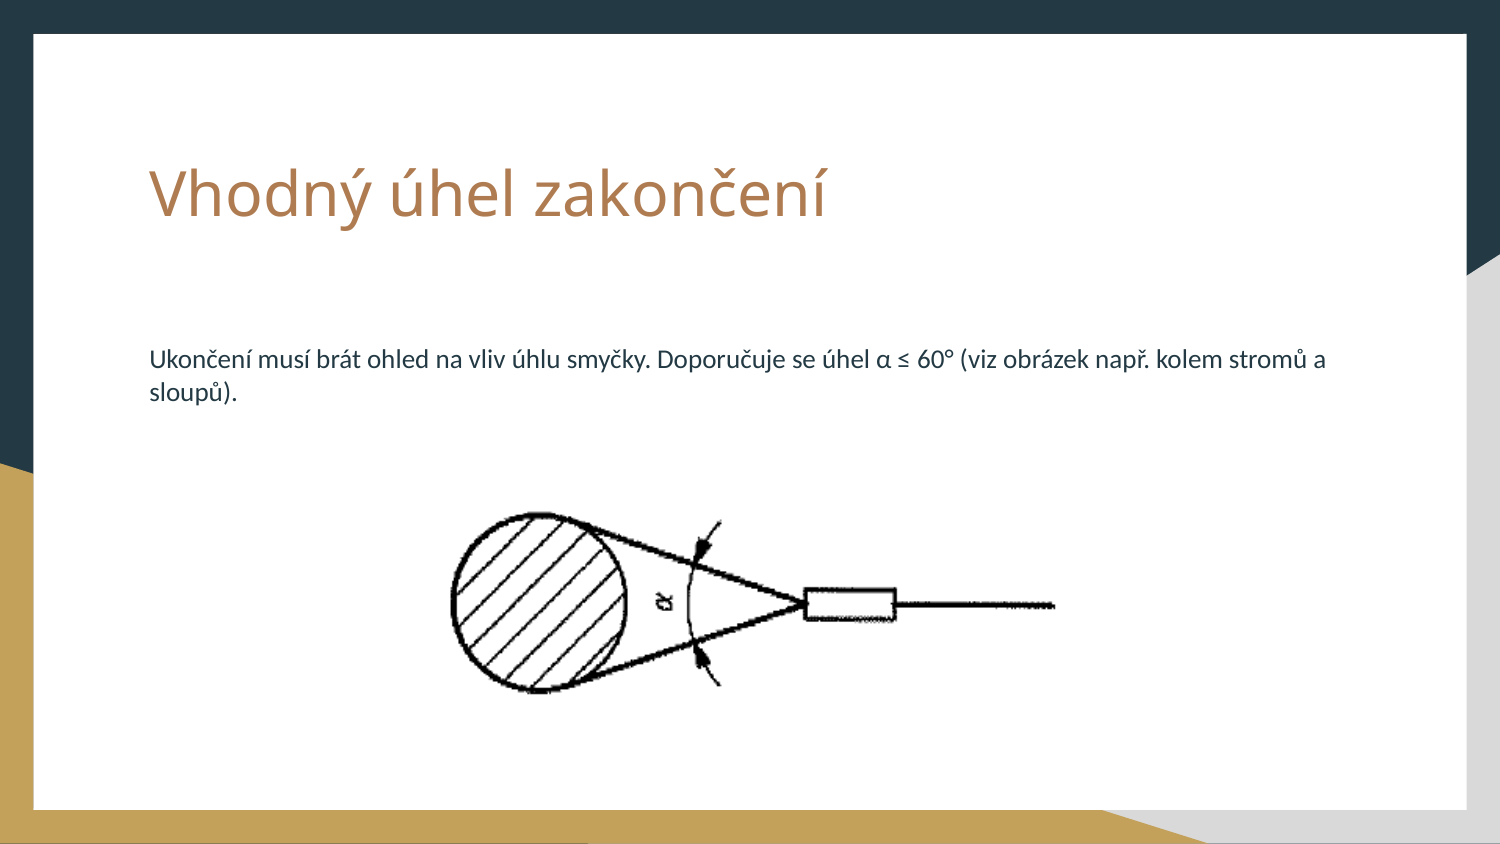

# Vhodný úhel zakončení
Ukončení musí brát ohled na vliv úhlu smyčky. Doporučuje se úhel α ≤ 60° (viz obrázek např. kolem stromů a sloupů).